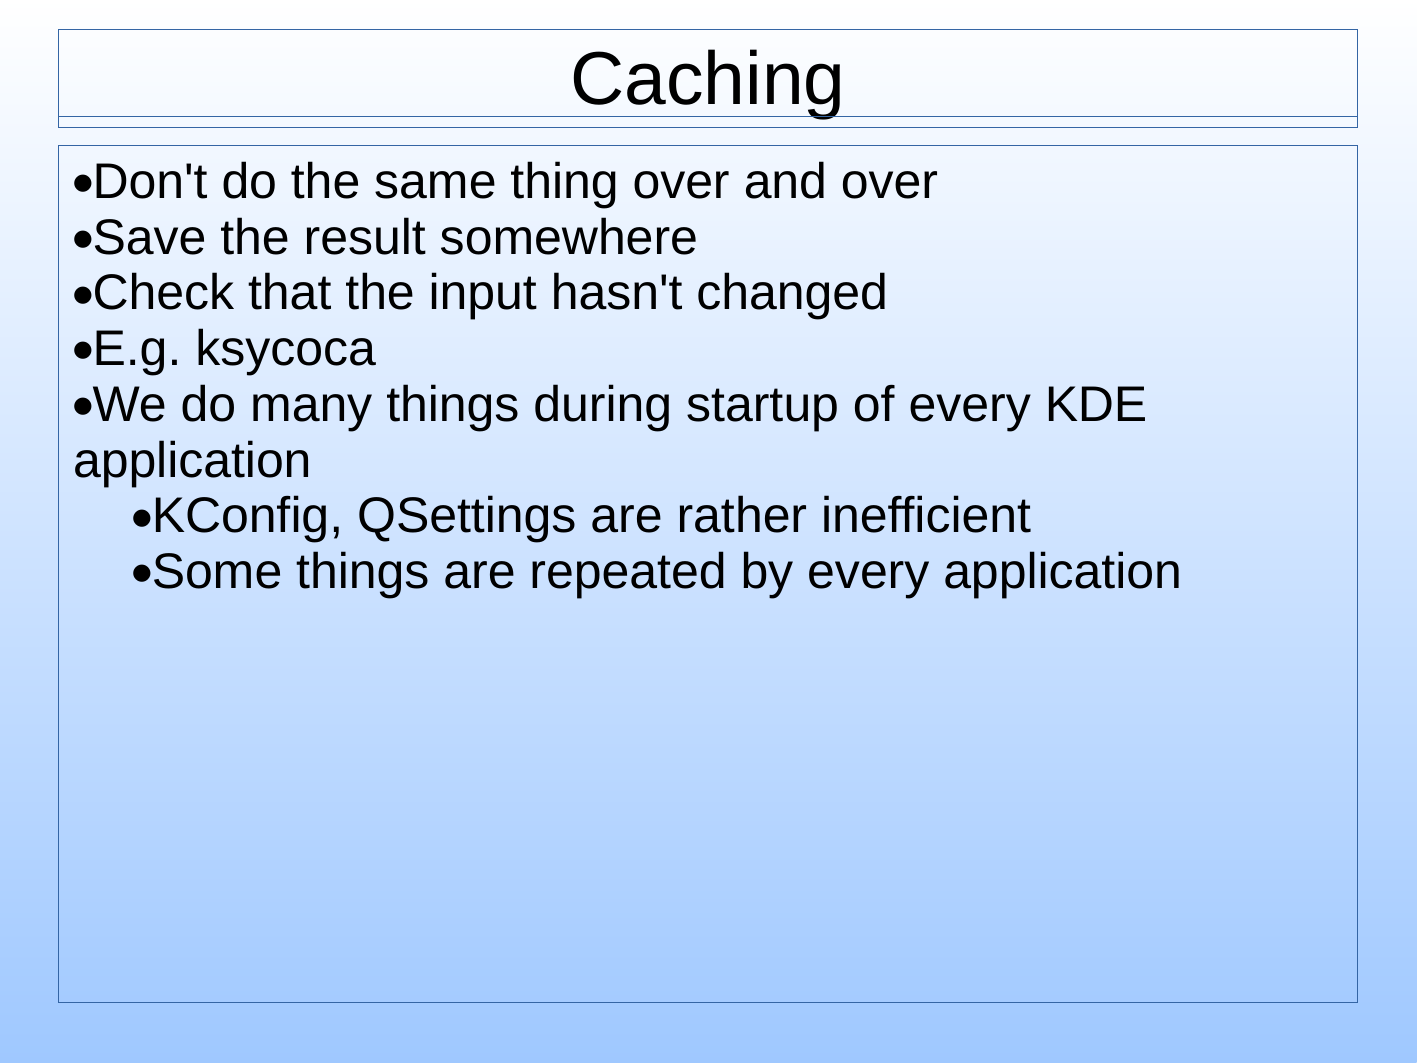

Caching
Don't do the same thing over and over
Save the result somewhere
Check that the input hasn't changed
E.g. ksycoca
We do many things during startup of every KDE application
KConfig, QSettings are rather inefficient
Some things are repeated by every application